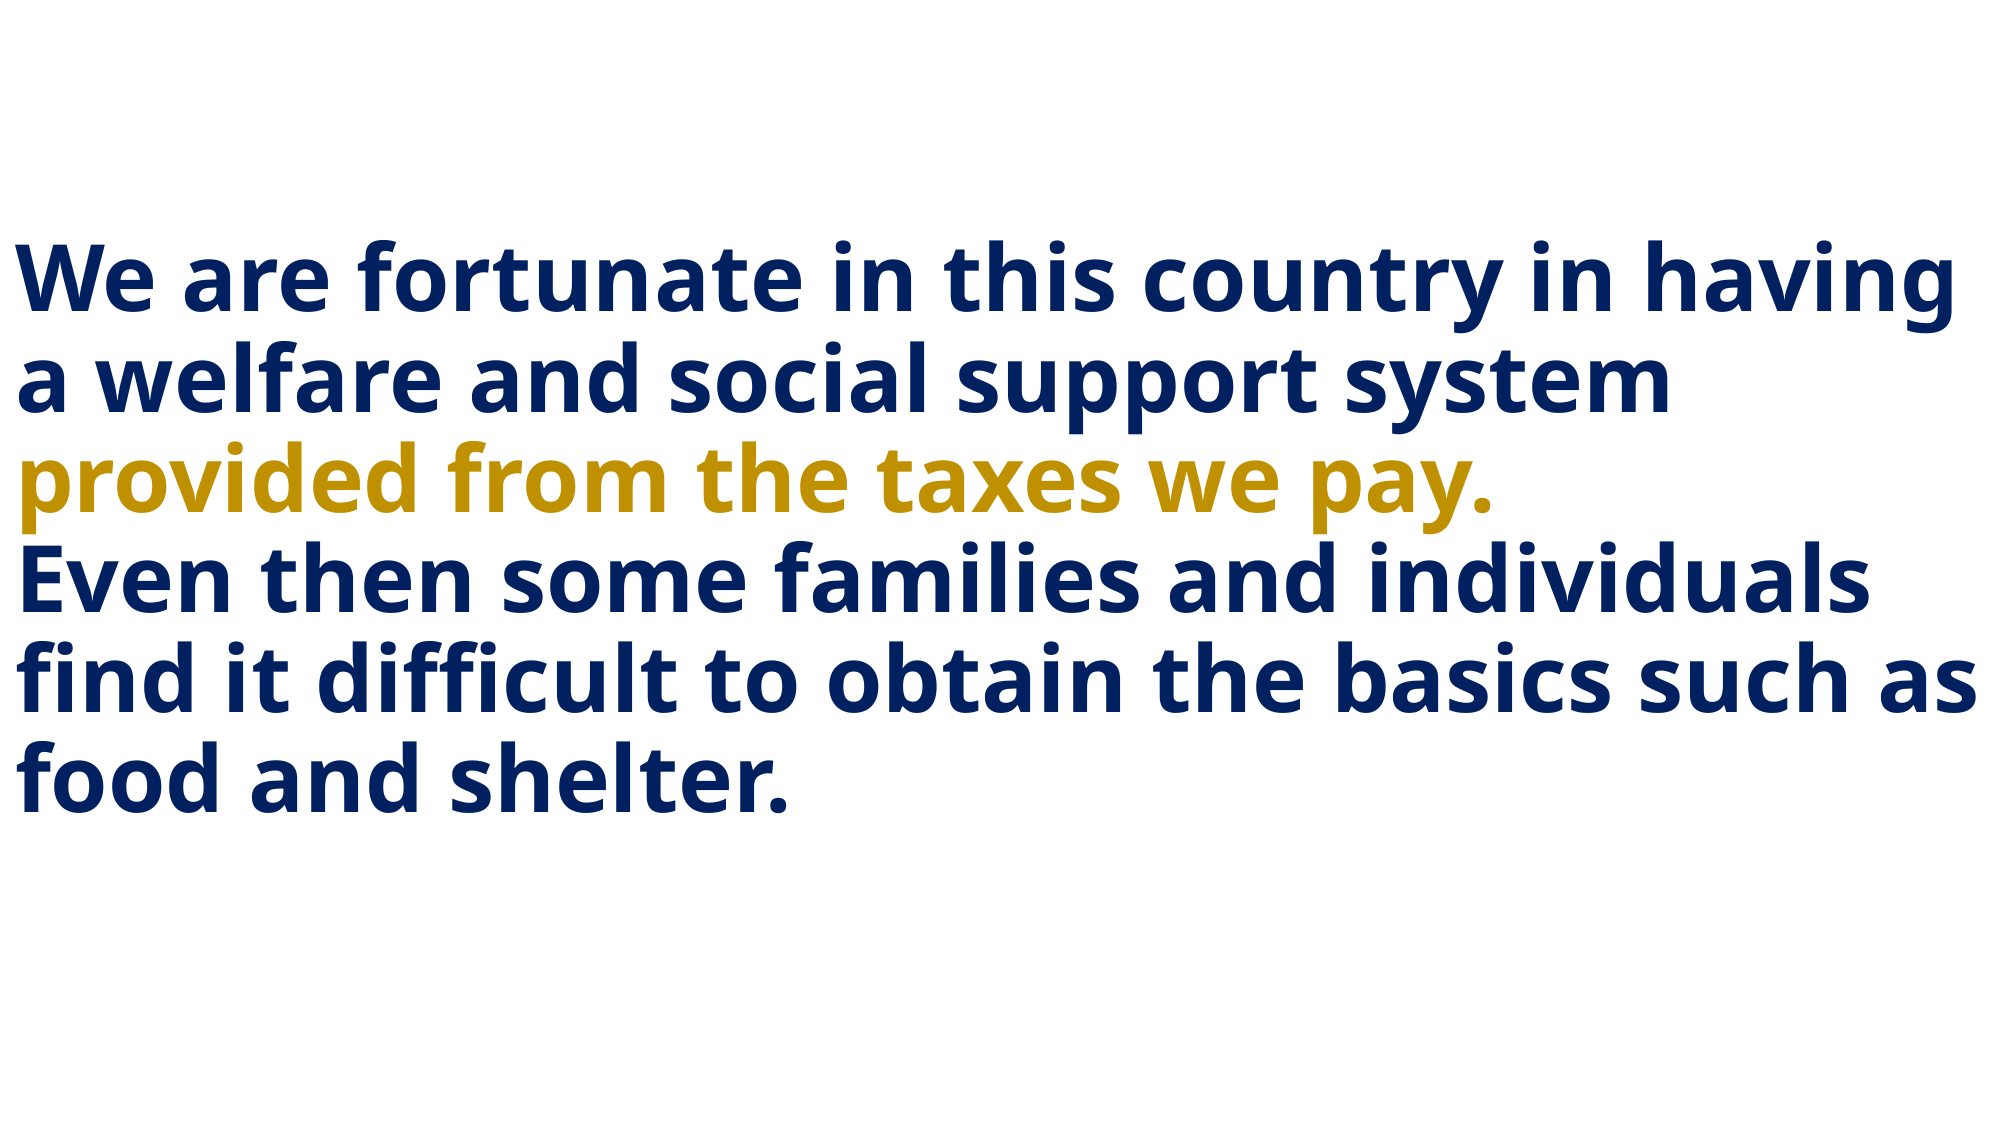

# We are fortunate in this country in having a welfare and social support system provided from the taxes we pay. Even then some families and individuals find it difficult to obtain the basics such as food and shelter.